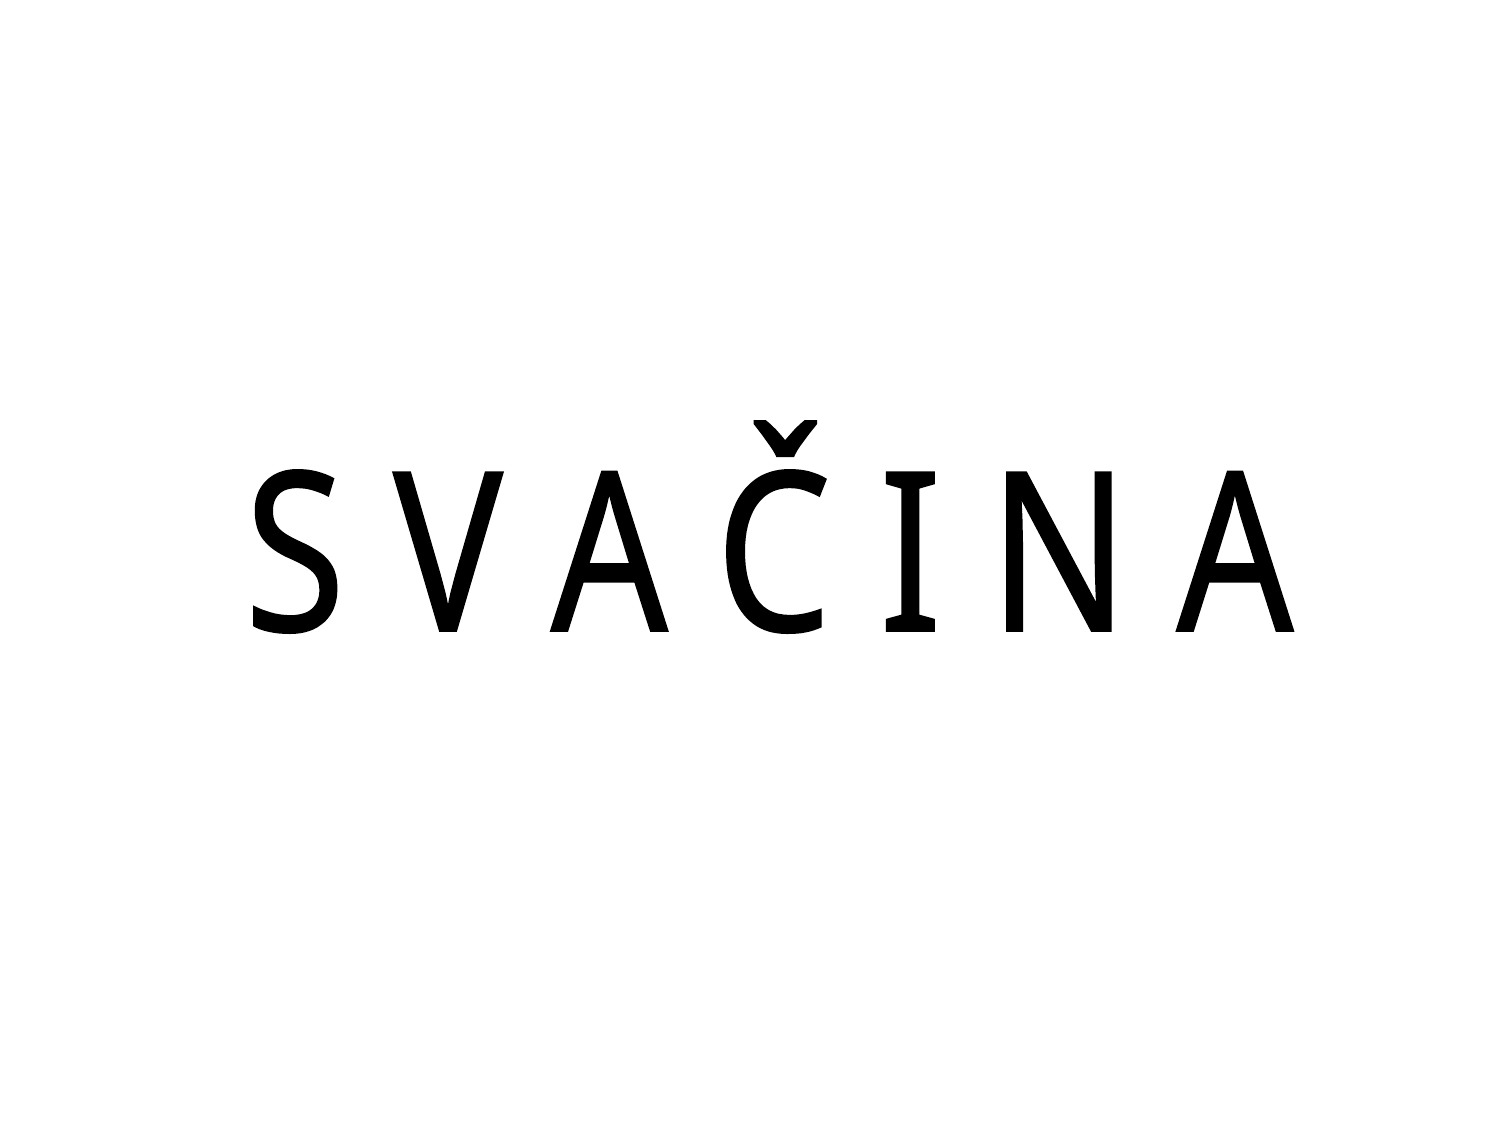

S V A Č I N A